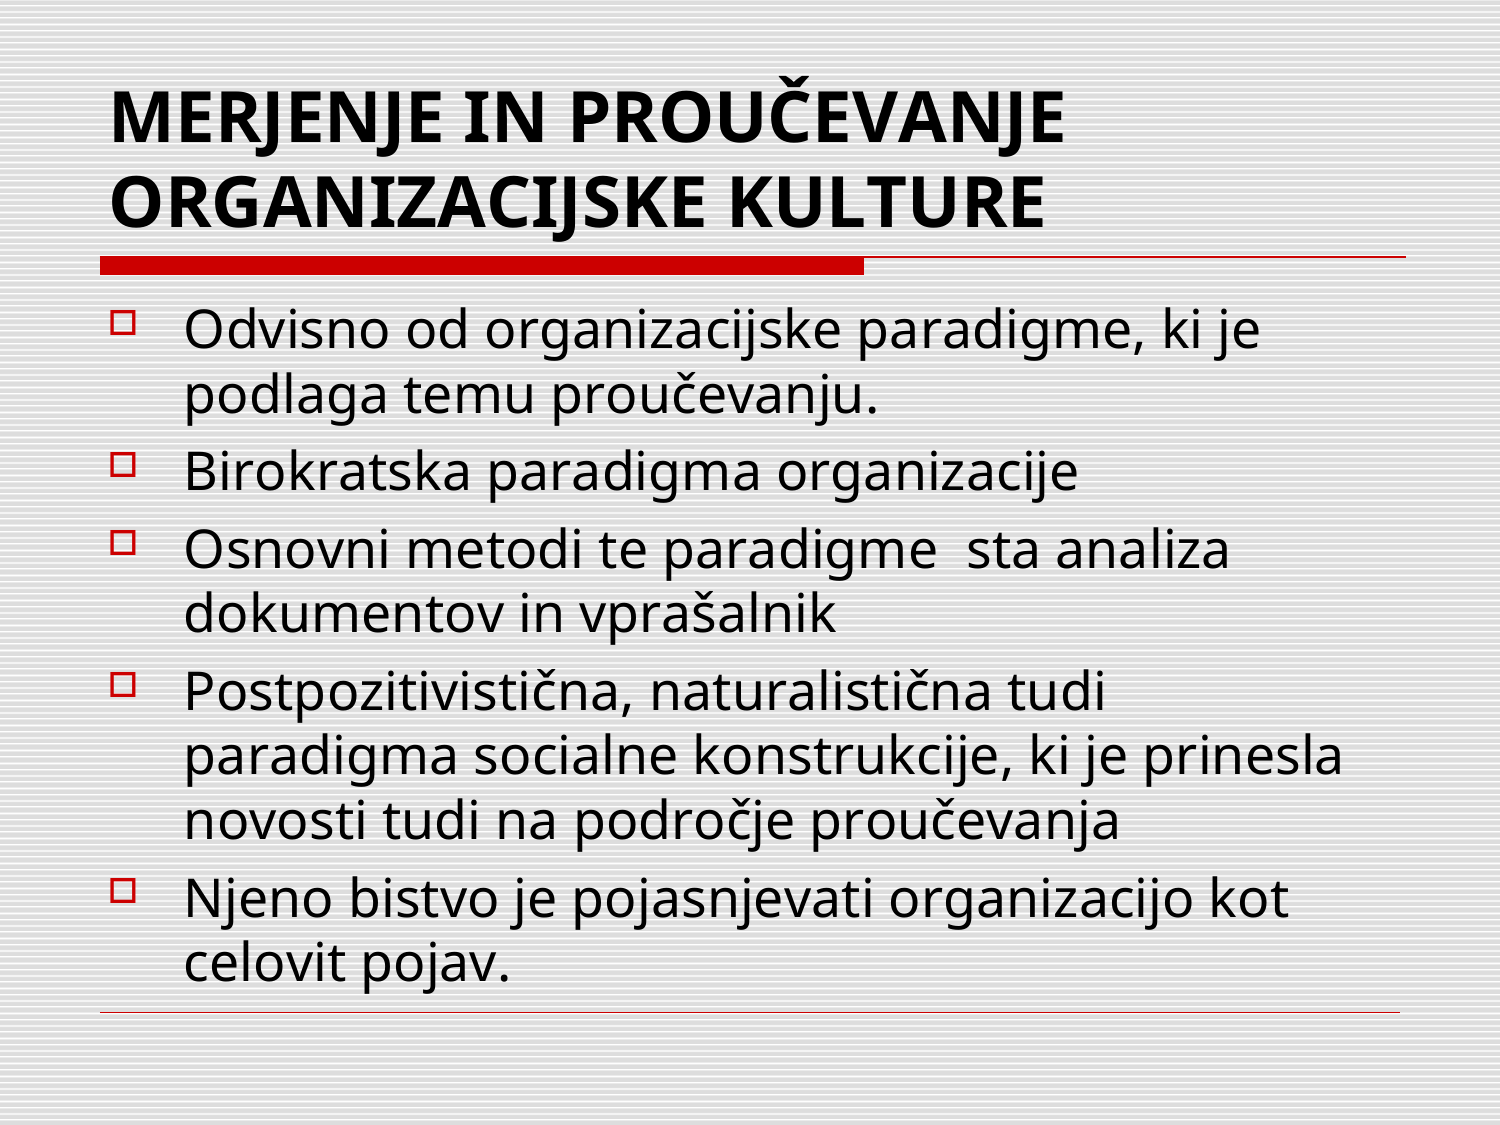

# MERJENJE IN PROUČEVANJE ORGANIZACIJSKE KULTURE
Odvisno od organizacijske paradigme, ki je podlaga temu proučevanju.
Birokratska paradigma organizacije
Osnovni metodi te paradigme sta analiza dokumentov in vprašalnik
Postpozitivistična, naturalistična tudi paradigma socialne konstrukcije, ki je prinesla novosti tudi na področje proučevanja
Njeno bistvo je pojasnjevati organizacijo kot celovit pojav.